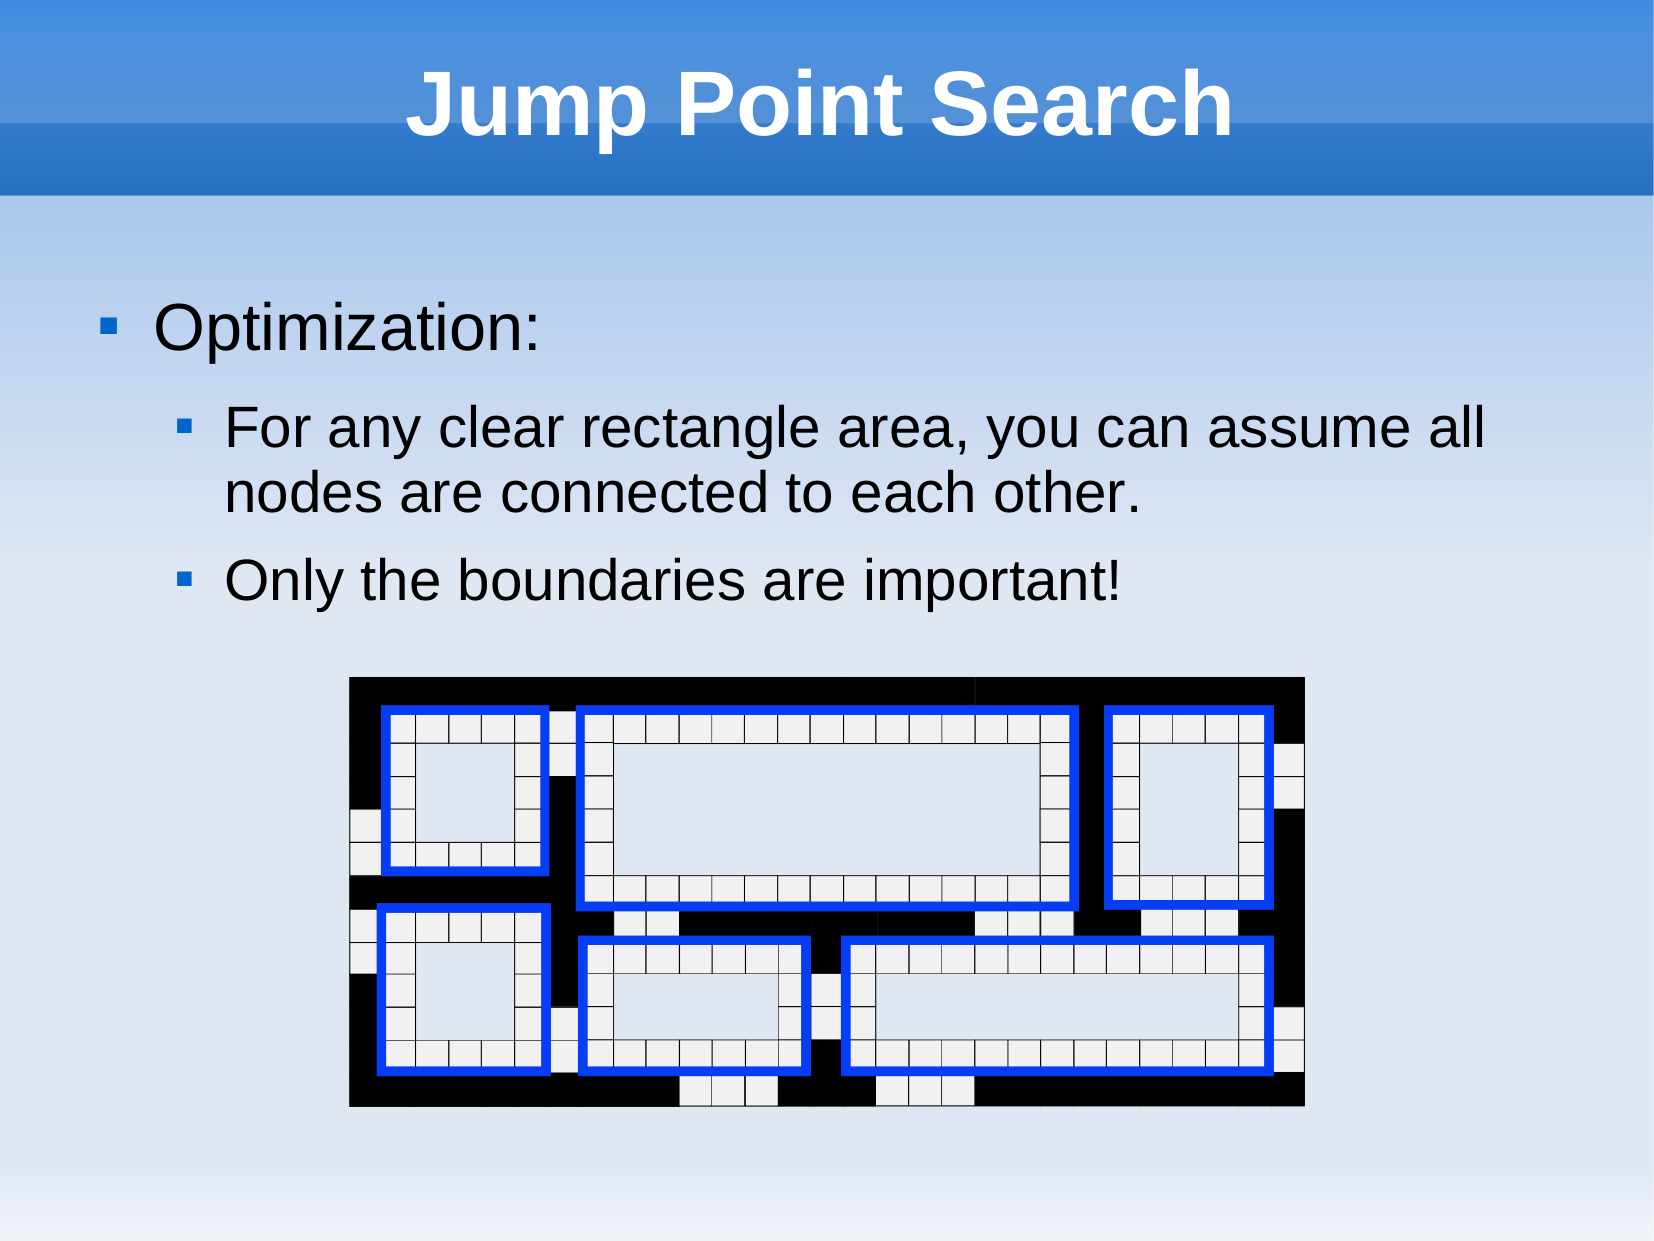

# Jump Point Search
Optimization:
For any clear rectangle area, you can assume all nodes are connected to each other.
Only the boundaries are important!